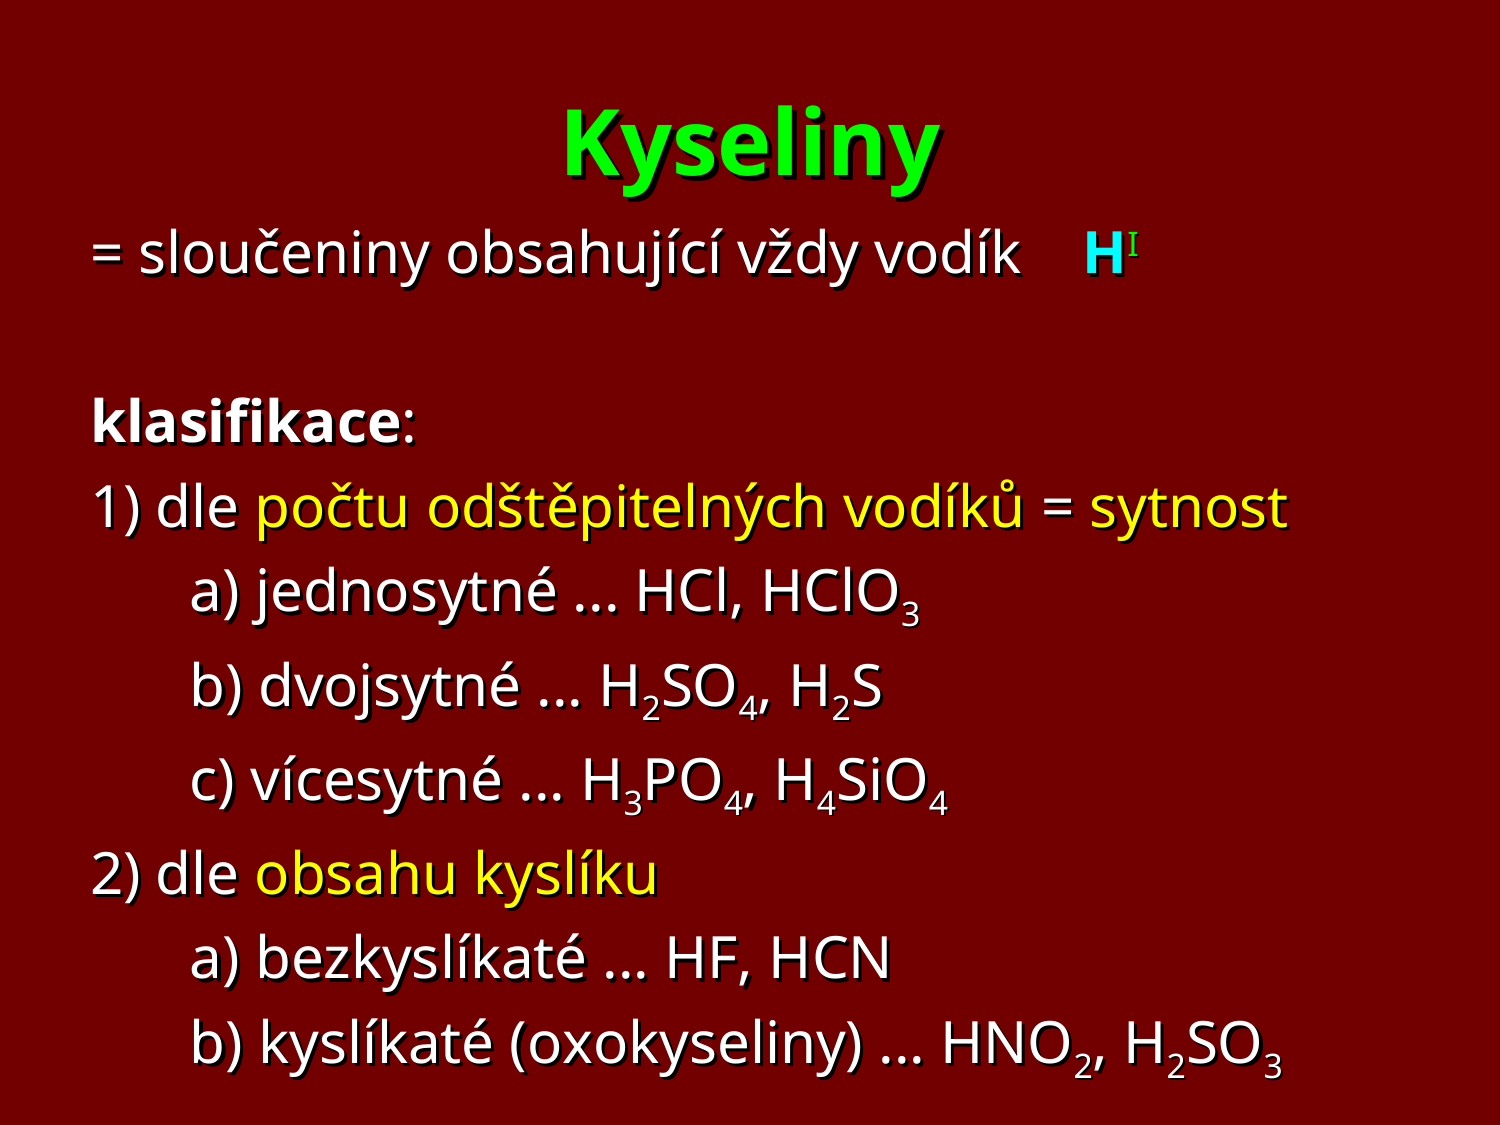

# Kyseliny
= sloučeniny obsahující vždy vodík HI
klasifikace:
1) dle počtu odštěpitelných vodíků = sytnost
	a) jednosytné ... HCl, HClO3
	b) dvojsytné ... H2SO4, H2S
	c) vícesytné ... H3PO4, H4SiO4
2) dle obsahu kyslíku
	a) bezkyslíkaté ... HF, HCN
	b) kyslíkaté (oxokyseliny) ... HNO2, H2SO3